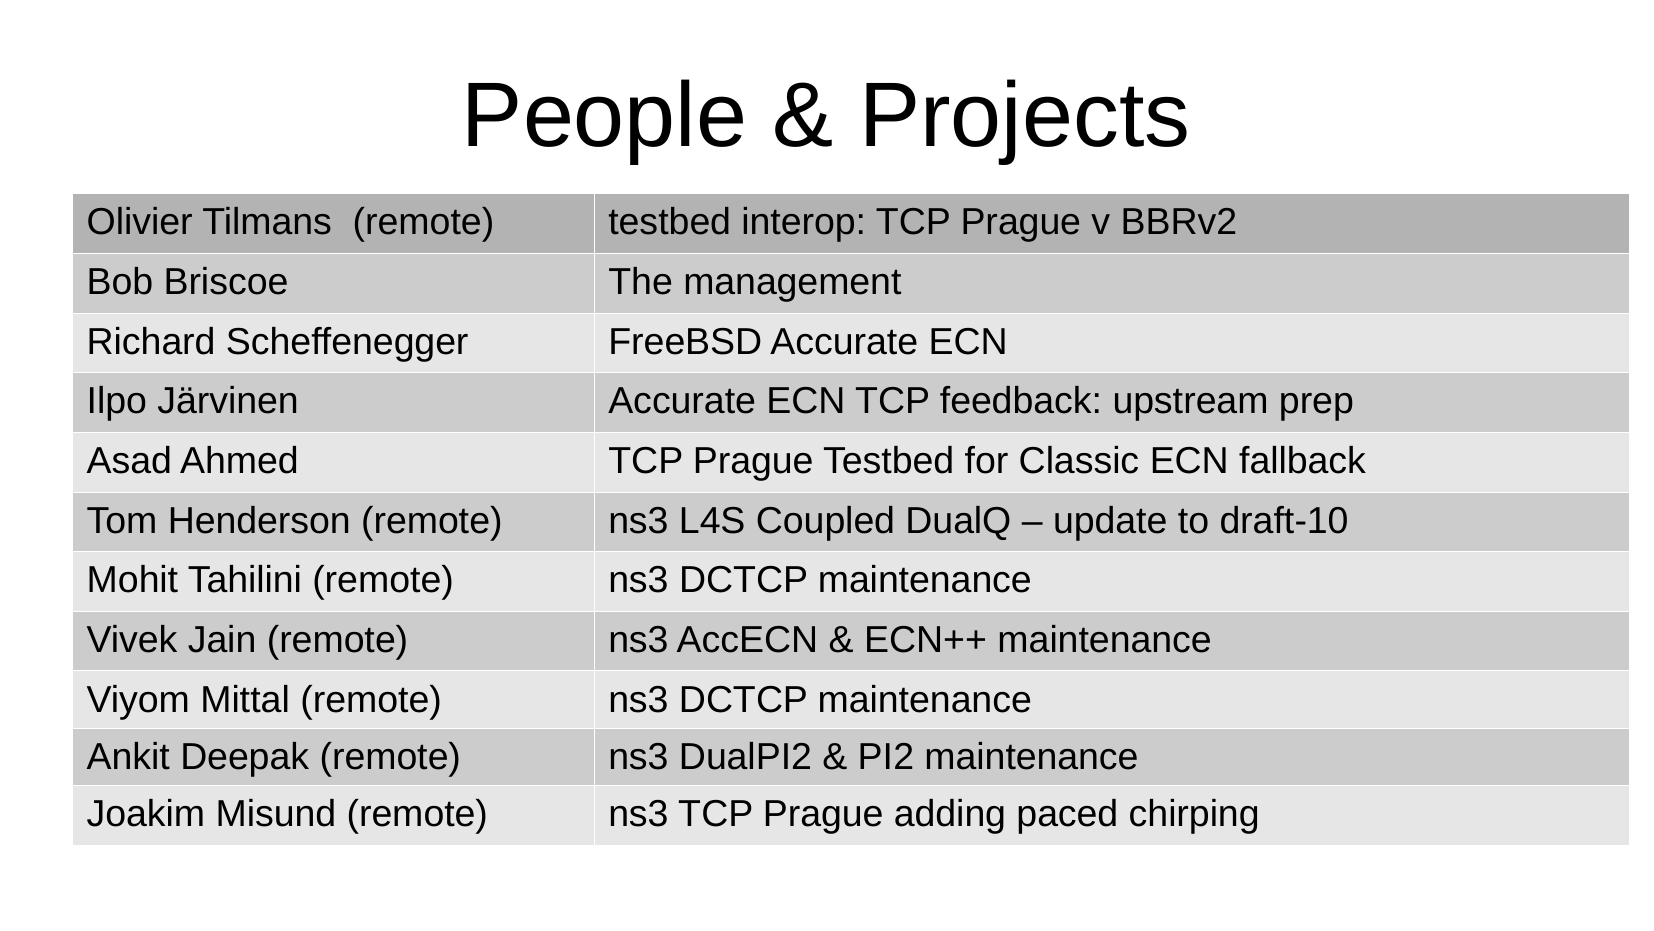

# People & Projects
| Olivier Tilmans (remote) | testbed interop: TCP Prague v BBRv2 |
| --- | --- |
| Bob Briscoe | The management |
| Richard Scheffenegger | FreeBSD Accurate ECN |
| Ilpo Järvinen | Accurate ECN TCP feedback: upstream prep |
| Asad Ahmed | TCP Prague Testbed for Classic ECN fallback |
| Tom Henderson (remote) | ns3 L4S Coupled DualQ – update to draft-10 |
| Mohit Tahilini (remote) | ns3 DCTCP maintenance |
| Vivek Jain (remote) | ns3 AccECN & ECN++ maintenance |
| Viyom Mittal (remote) | ns3 DCTCP maintenance |
| Ankit Deepak (remote) | ns3 DualPI2 & PI2 maintenance |
| Joakim Misund (remote) | ns3 TCP Prague adding paced chirping |